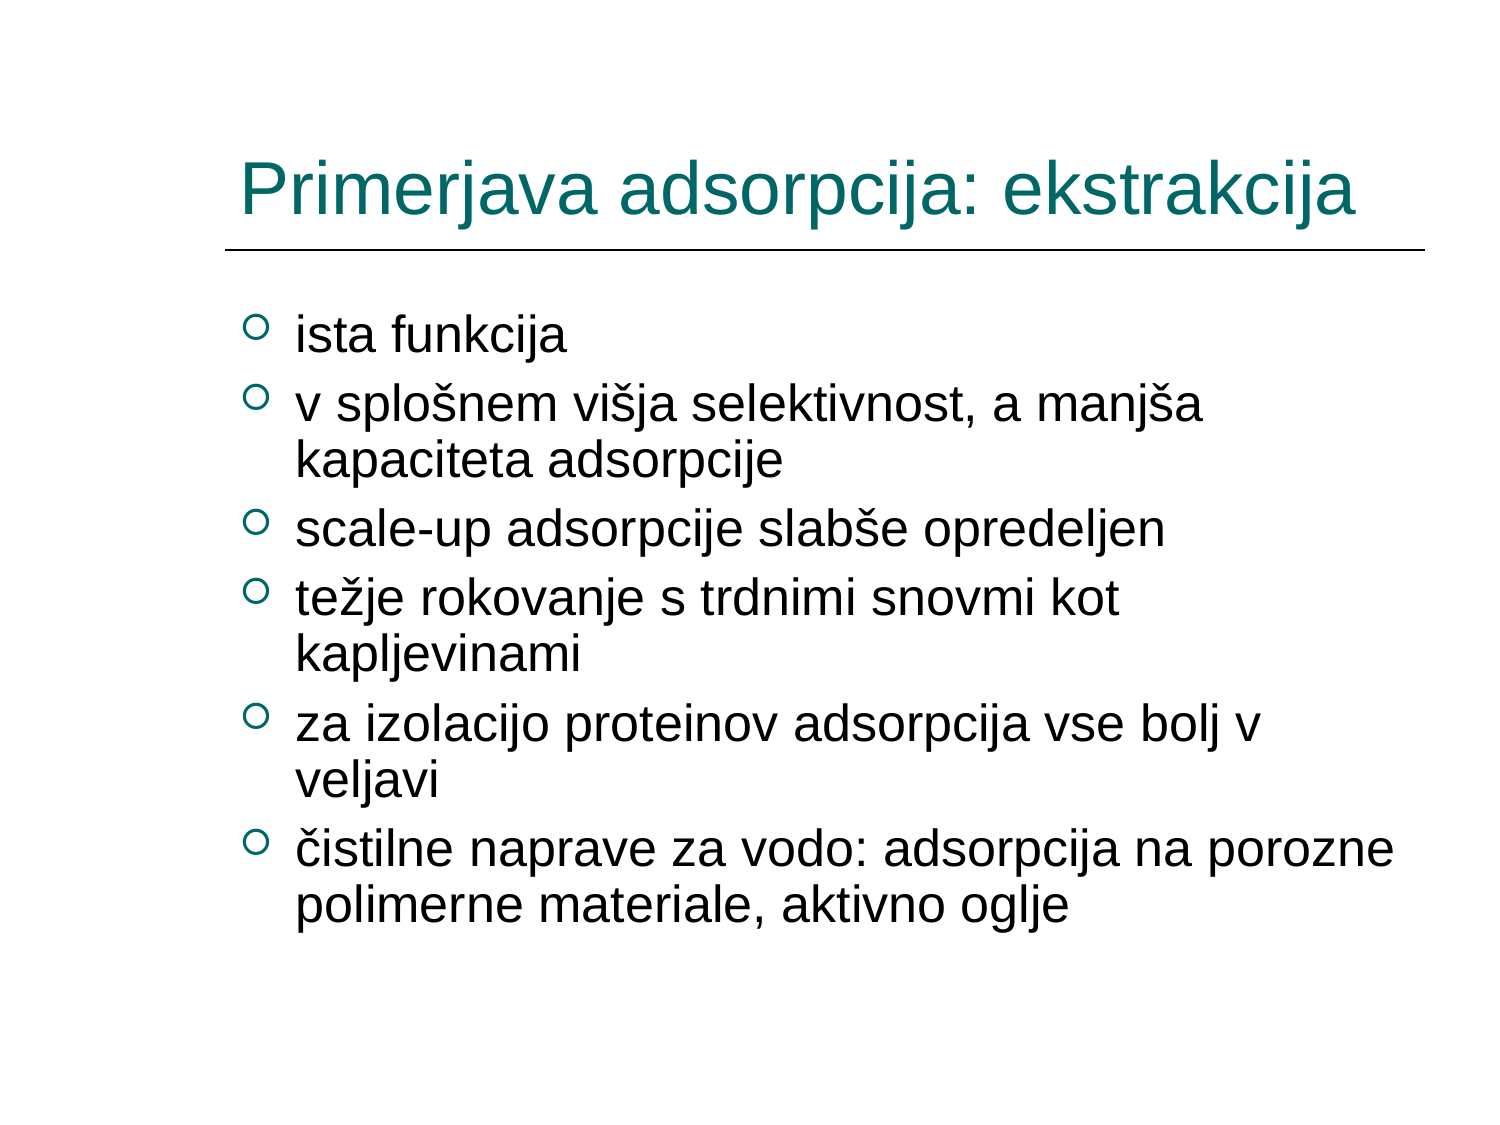

# Primerjava adsorpcija: ekstrakcija
ista funkcija
v splošnem višja selektivnost, a manjša kapaciteta adsorpcije
scale-up adsorpcije slabše opredeljen
težje rokovanje s trdnimi snovmi kot kapljevinami
za izolacijo proteinov adsorpcija vse bolj v veljavi
čistilne naprave za vodo: adsorpcija na porozne polimerne materiale, aktivno oglje